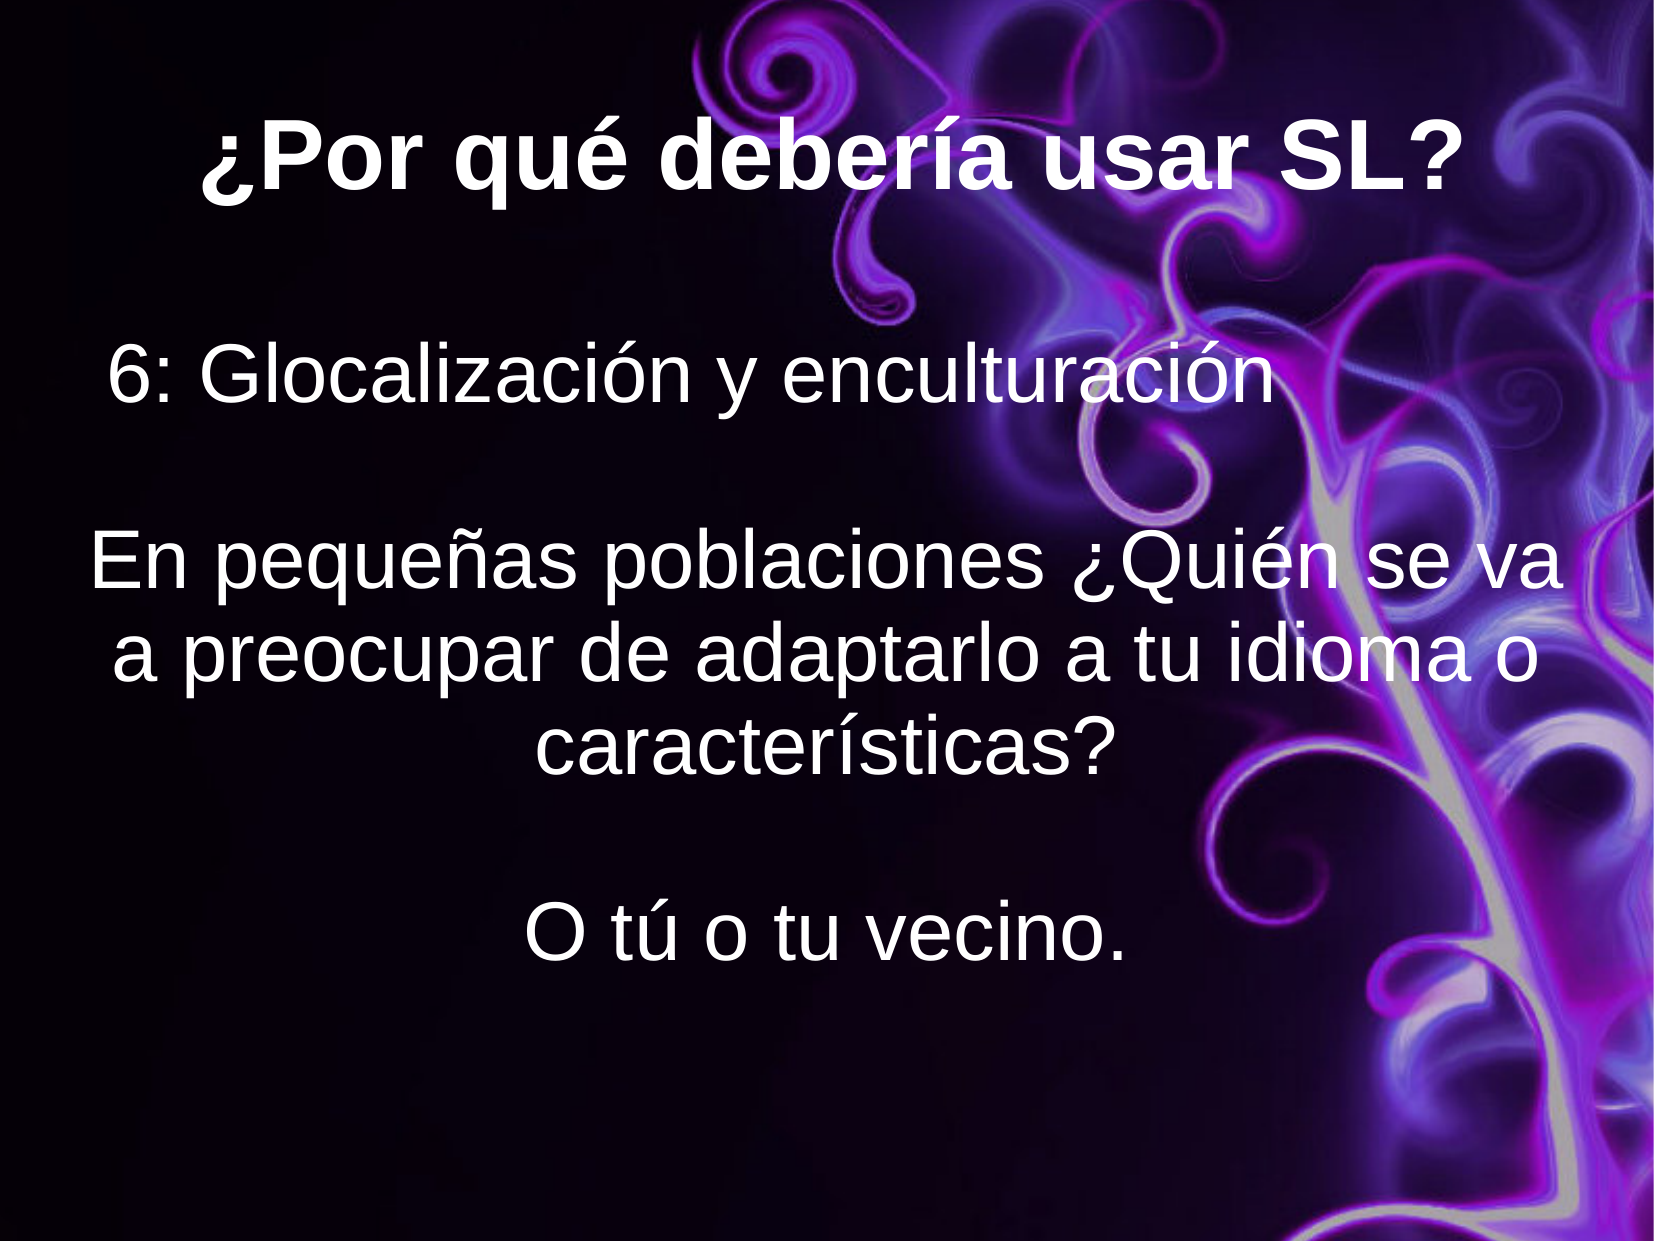

¿Por qué debería usar SL?
# 6: Glocalización y enculturación
En pequeñas poblaciones ¿Quién se va a preocupar de adaptarlo a tu idioma o características?
O tú o tu vecino.